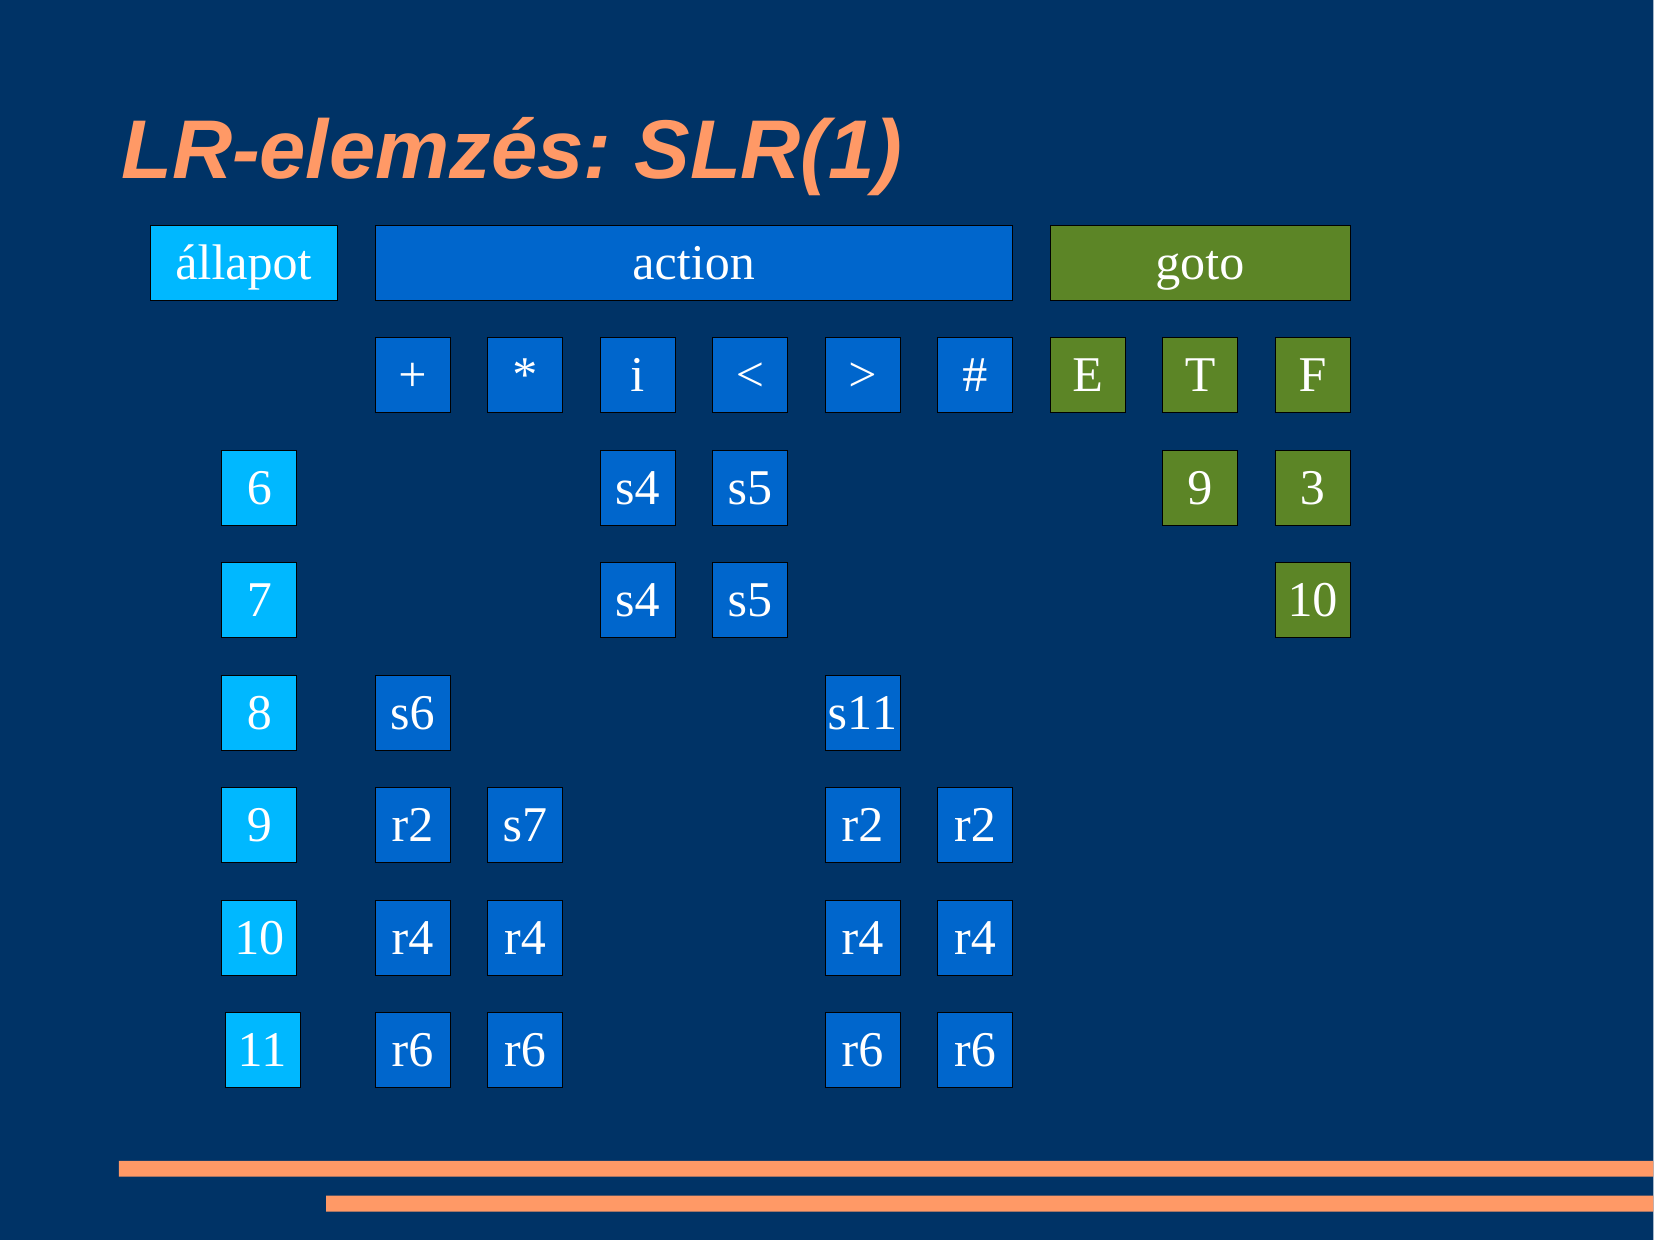

# LR-elemzés: SLR(1)
állapot
action
goto
+
*
i
<
>
#
E
T
F
6
s4
s5
9
3
7
s4
s5
10
8
s6
s11
9
r2
s7
r2
r2
10
r4
r4
r4
r4
11
r6
r6
r6
r6